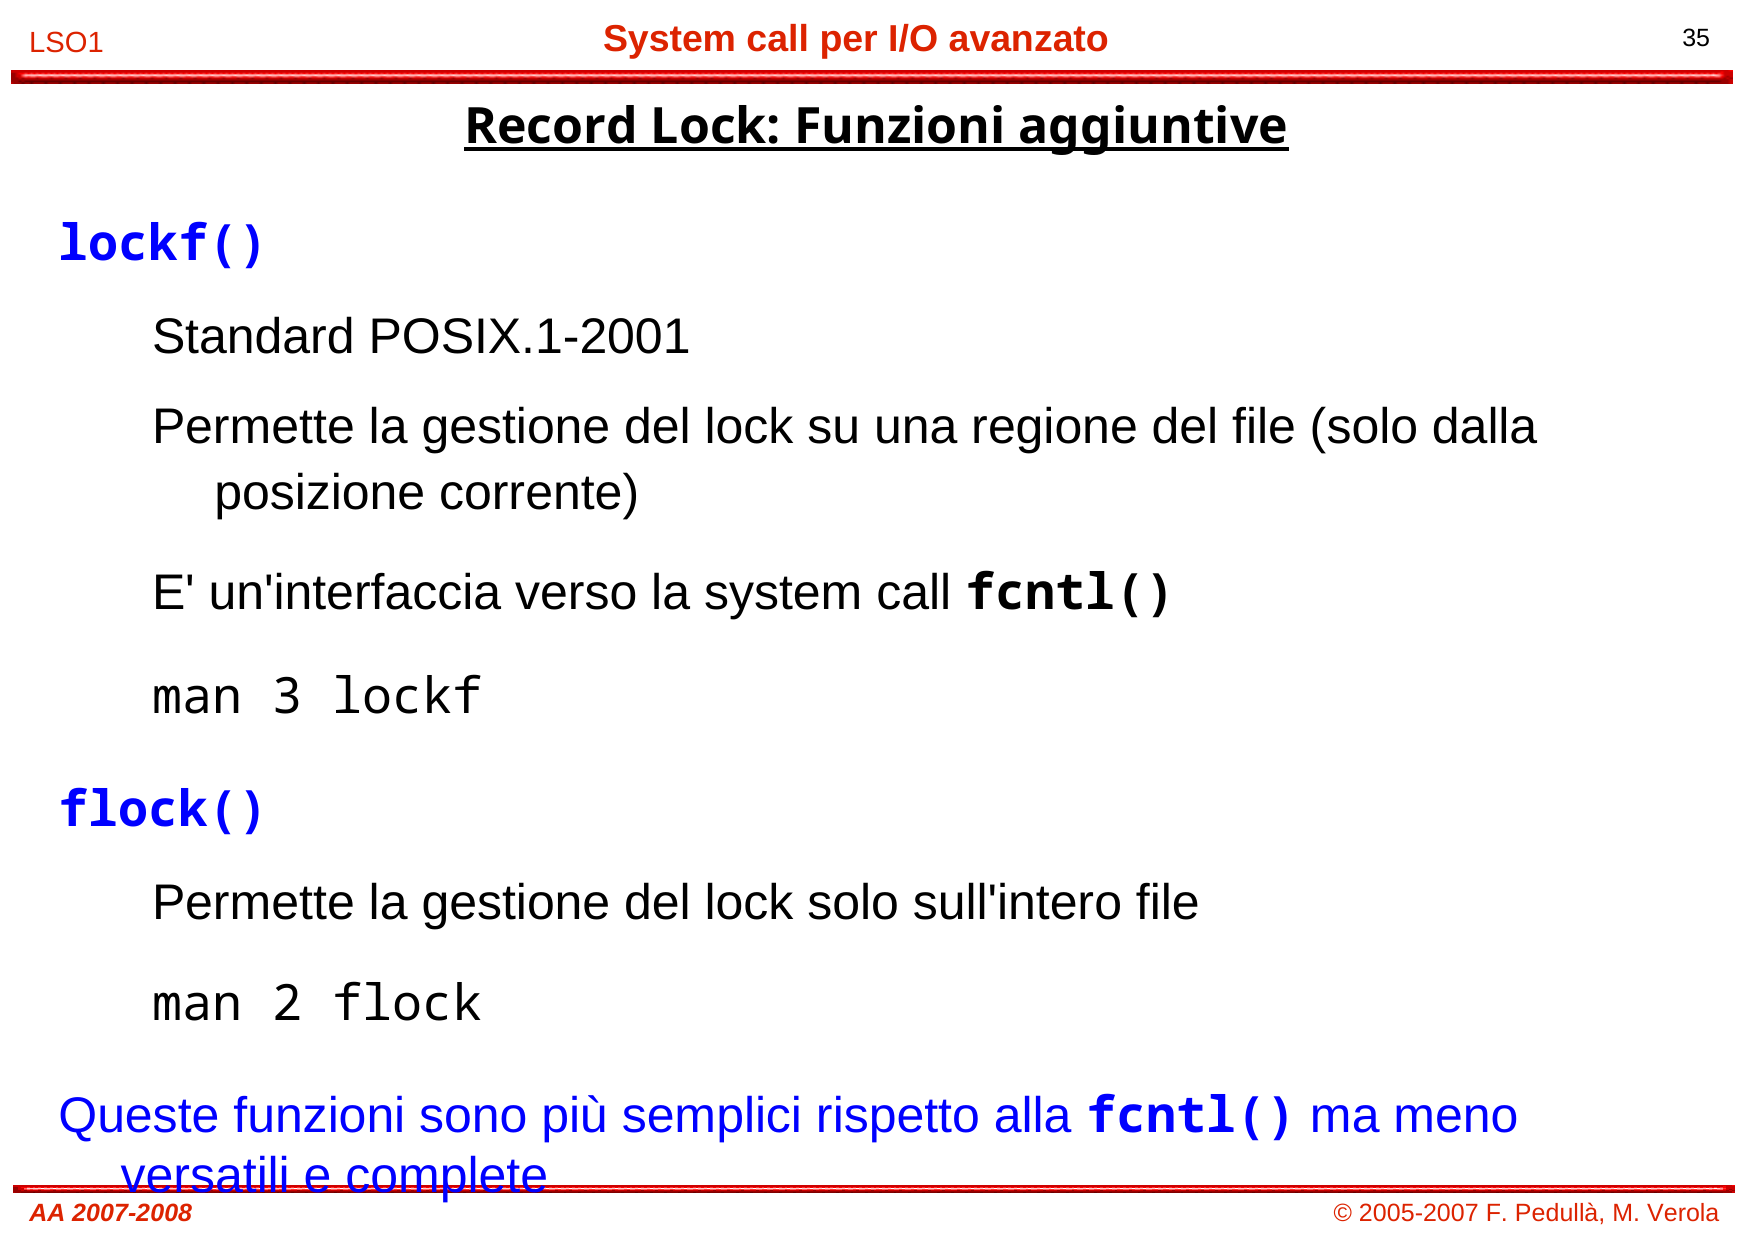

# Record Lock: Funzioni aggiuntive
lockf()
Standard POSIX.1-2001
Permette la gestione del lock su una regione del file (solo dalla posizione corrente)
E' un'interfaccia verso la system call fcntl()
man 3 lockf
flock()
Permette la gestione del lock solo sull'intero file
man 2 flock
Queste funzioni sono più semplici rispetto alla fcntl() ma meno versatili e complete